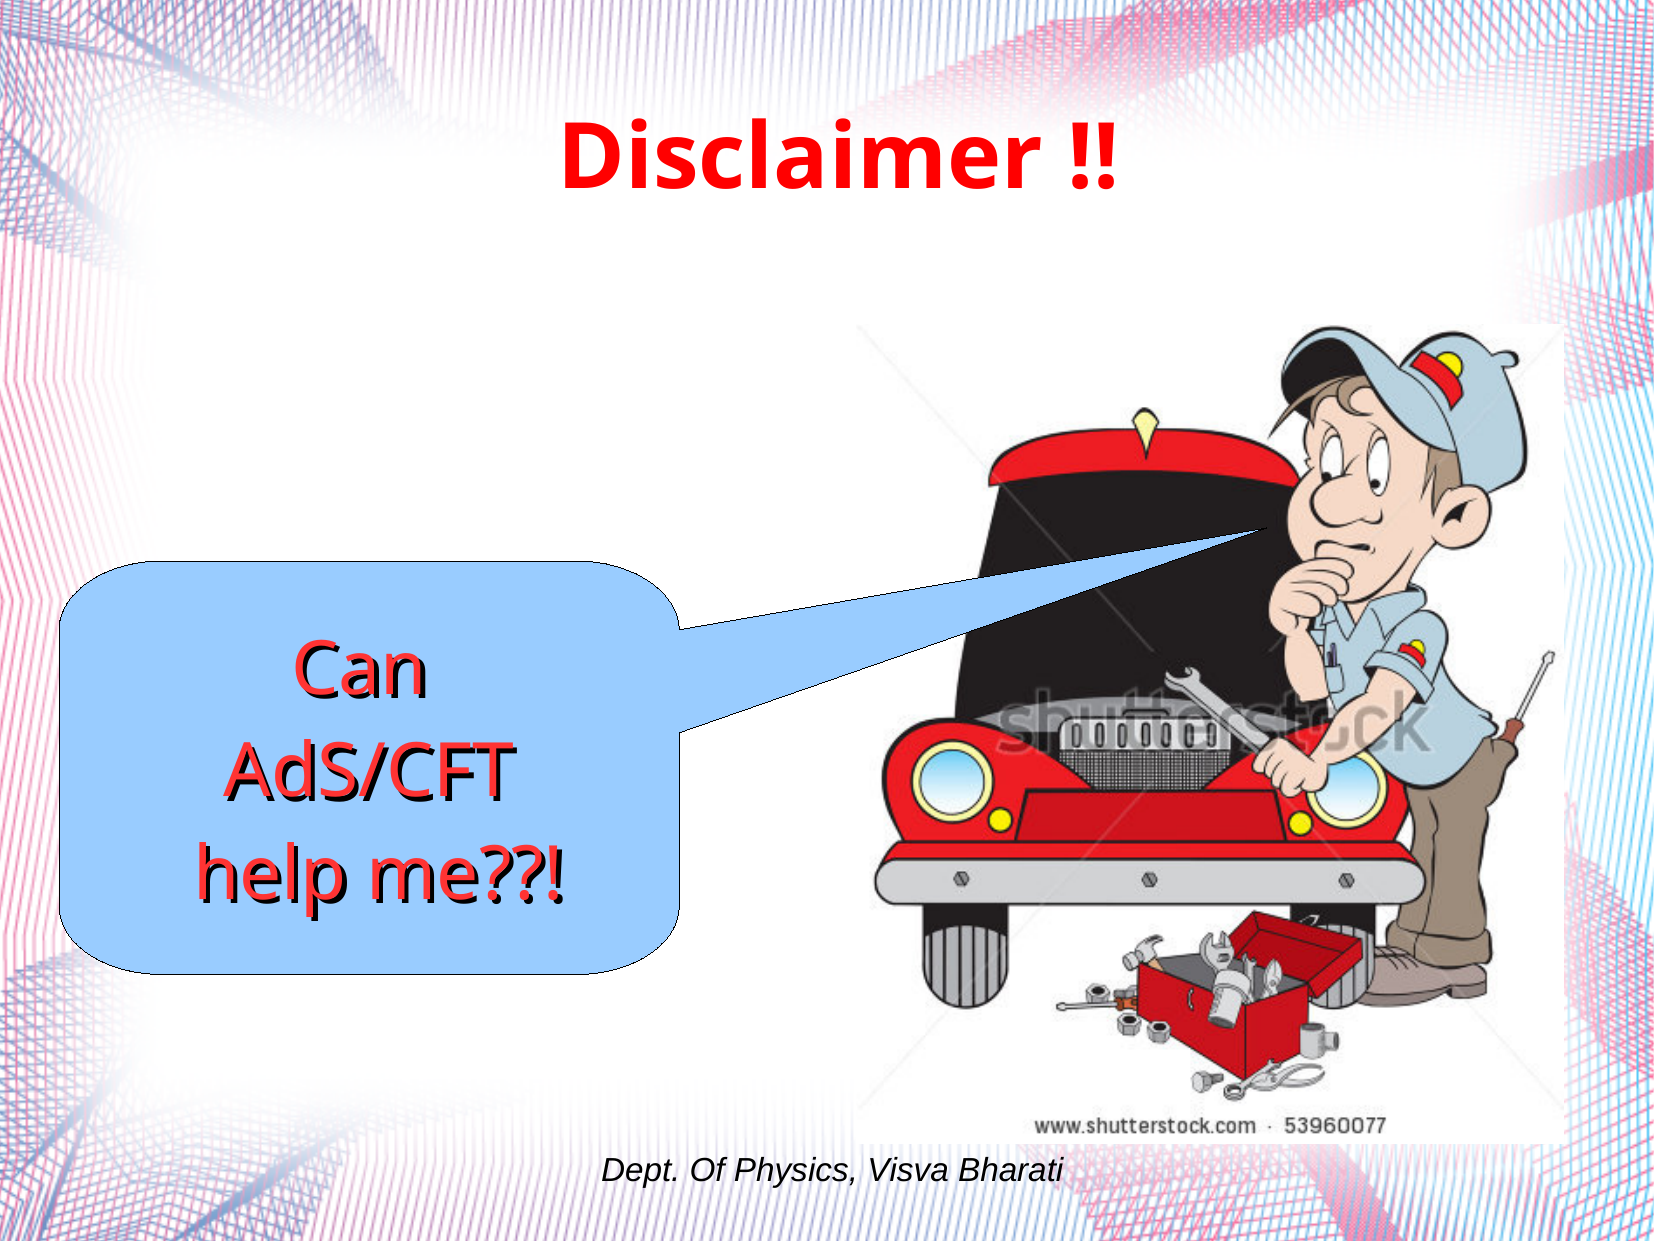

# Disclaimer !!
Can
AdS/CFT
 help me??!
Dept. Of Physics, Visva Bharati